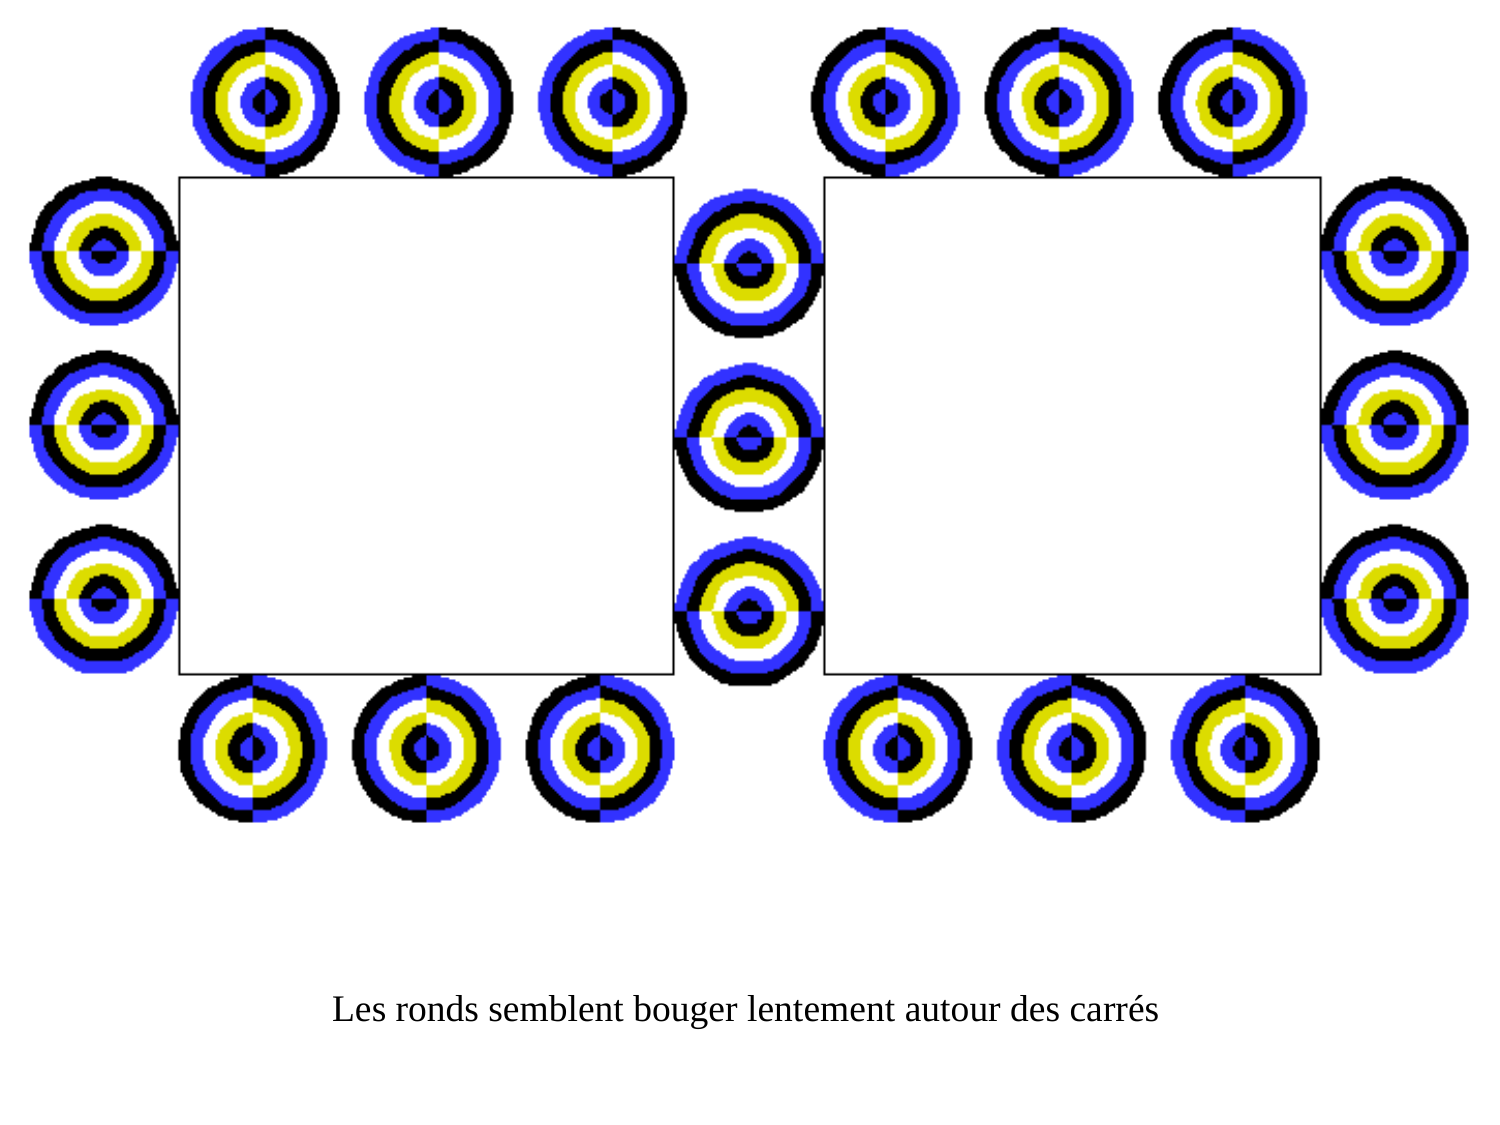

Les ronds semblent bouger lentement autour des carrés